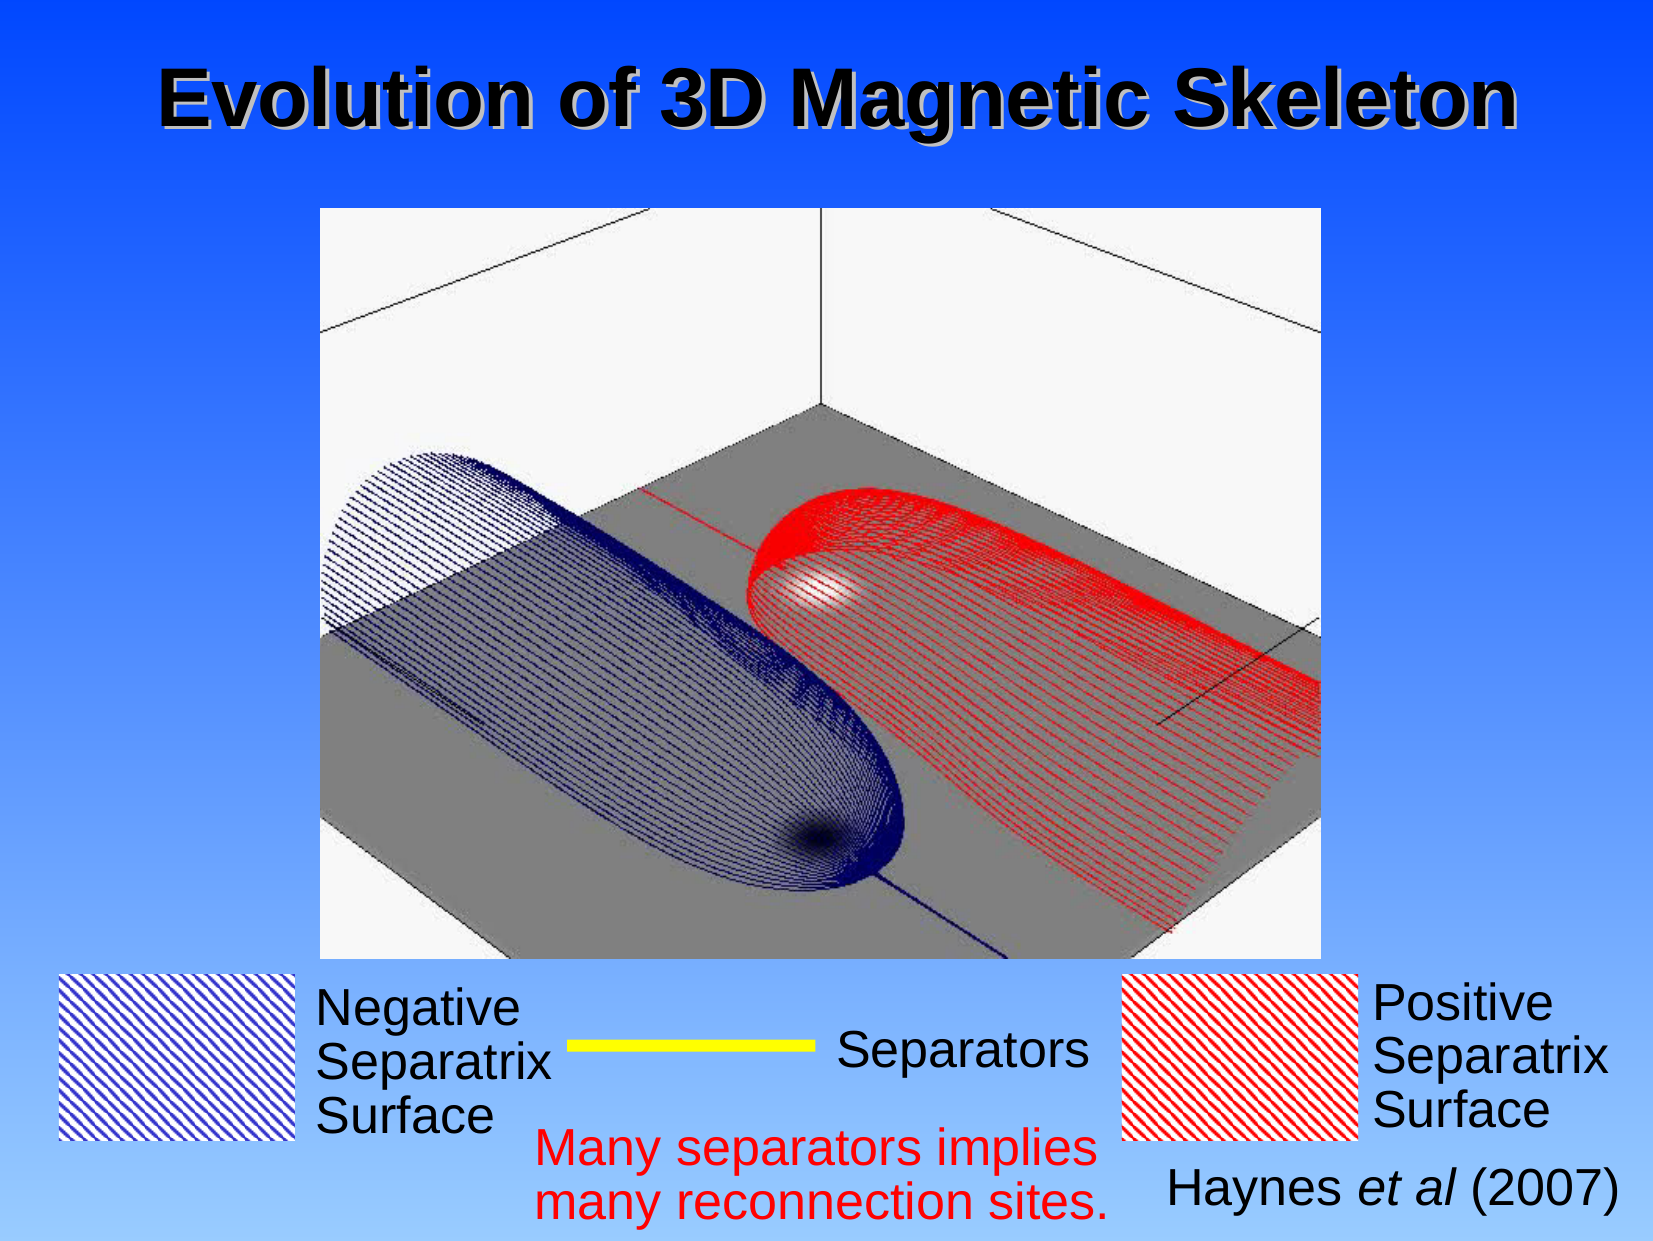

# Evolution of 3D Magnetic Skeleton
Positive
Separatrix
Surface
Negative
Separatrix
Surface
Separators
Many separators implies
many reconnection sites.
Haynes et al (2007)